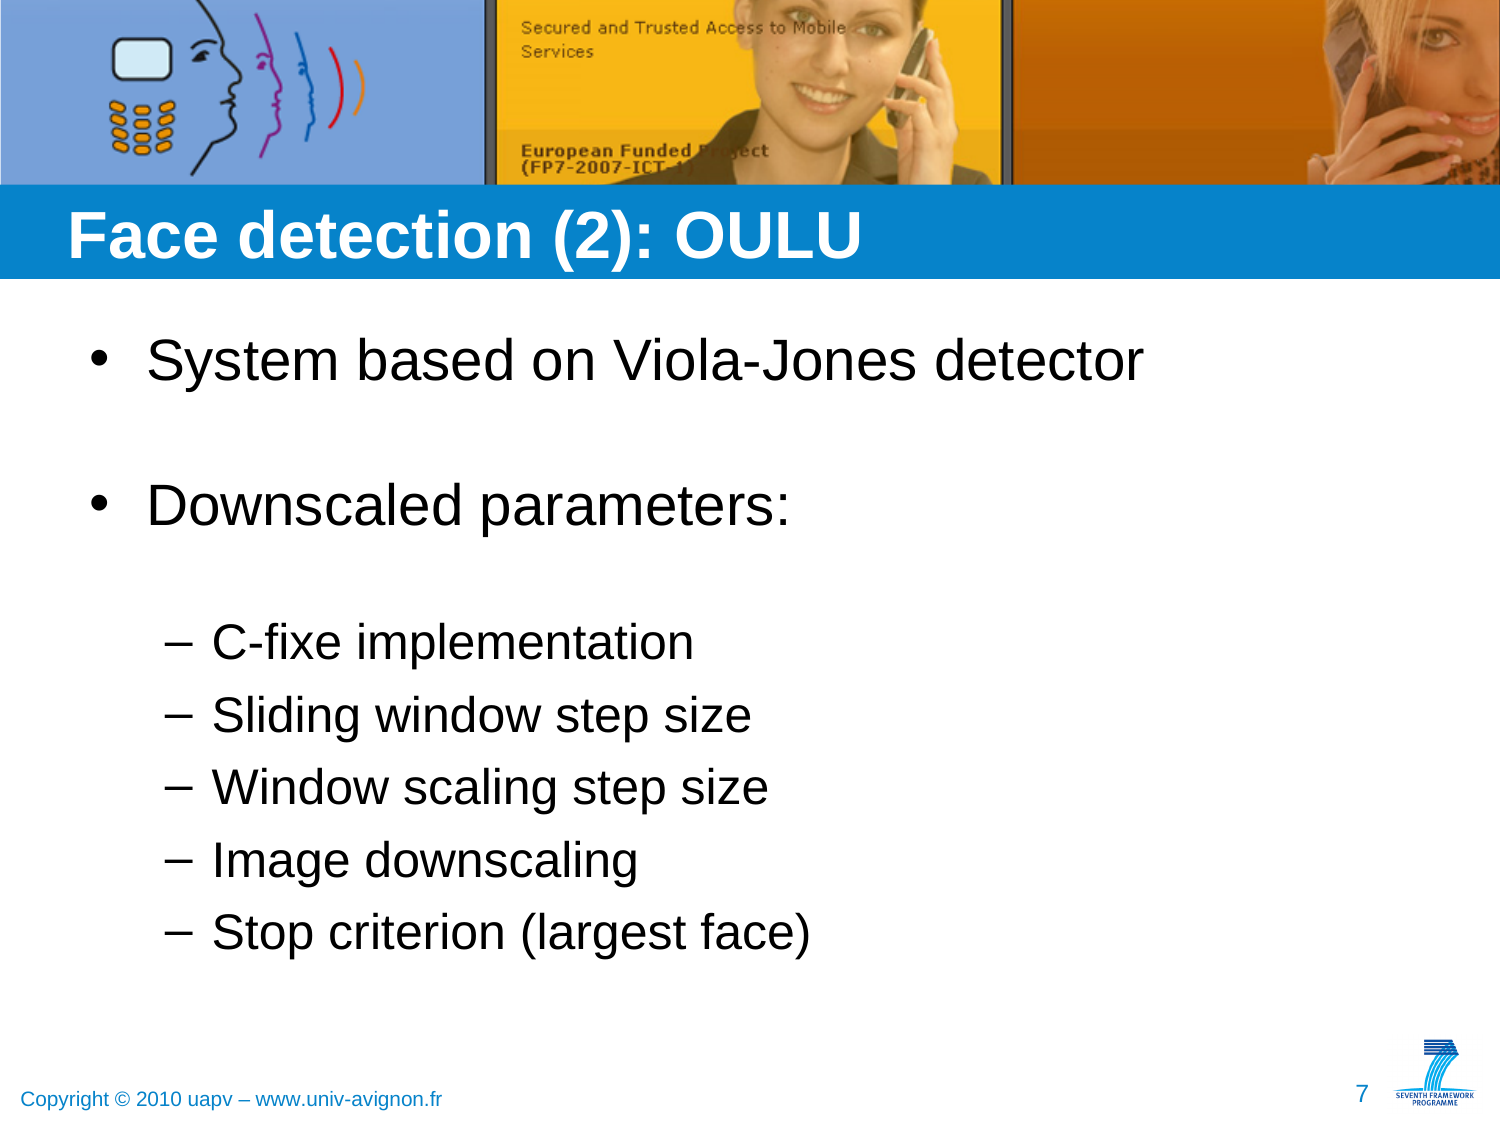

# Face detection (2): OULU
System based on Viola-Jones detector
Downscaled parameters:
C-fixe implementation
Sliding window step size
Window scaling step size
Image downscaling
Stop criterion (largest face)